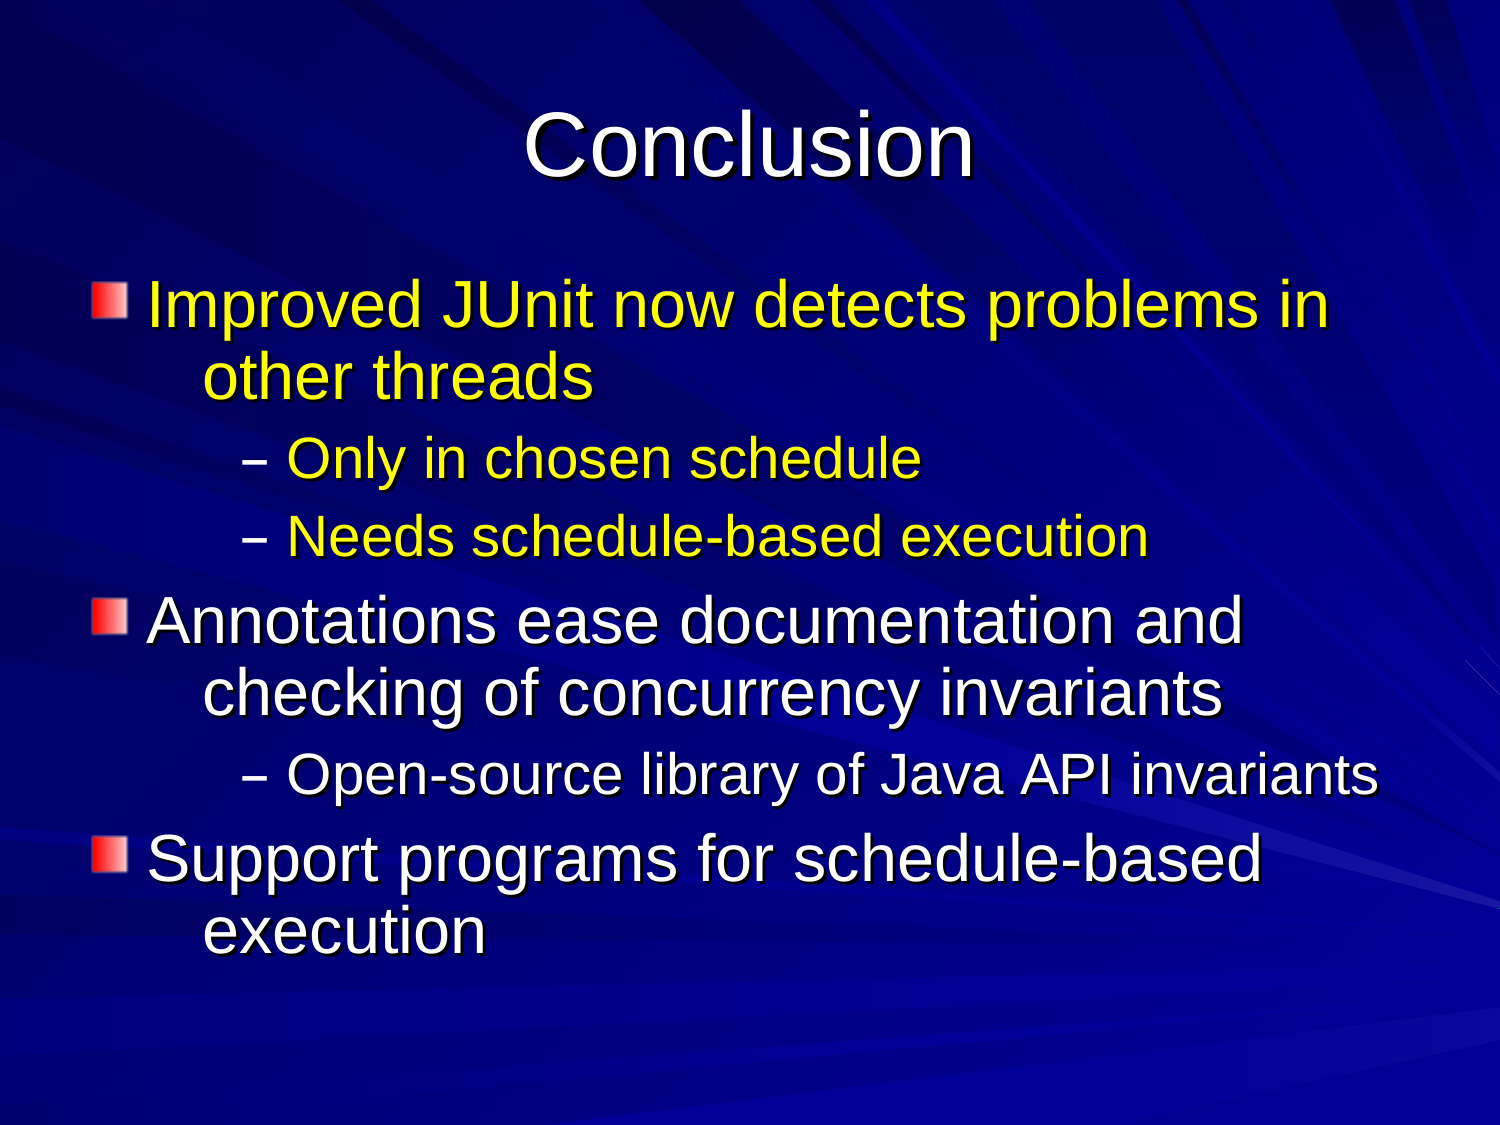

# Conclusion
Improved JUnit now detects problems in other threads
Only in chosen schedule
Needs schedule-based execution
Annotations ease documentation and checking of concurrency invariants
Open-source library of Java API invariants
Support programs for schedule-based execution